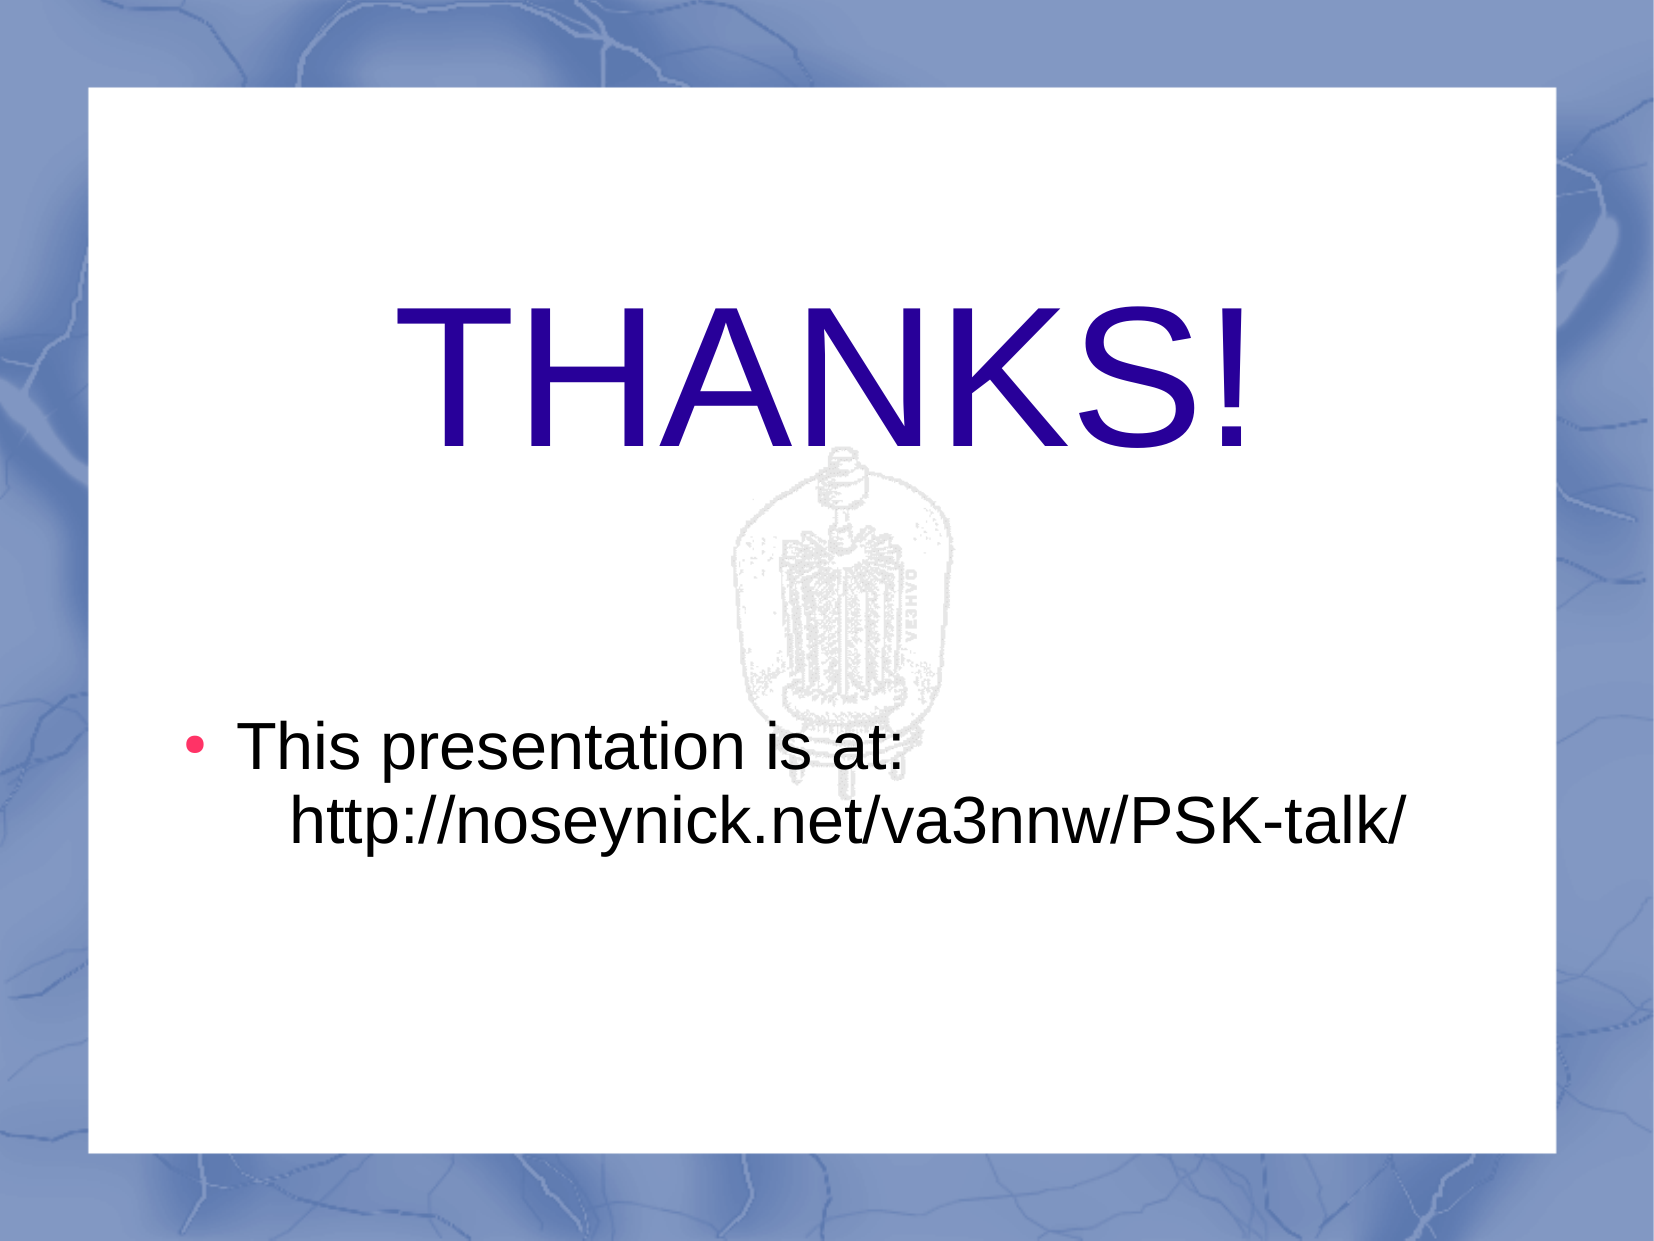

# THANKS!
This presentation is at:
http://noseynick.net/va3nnw/PSK-talk/